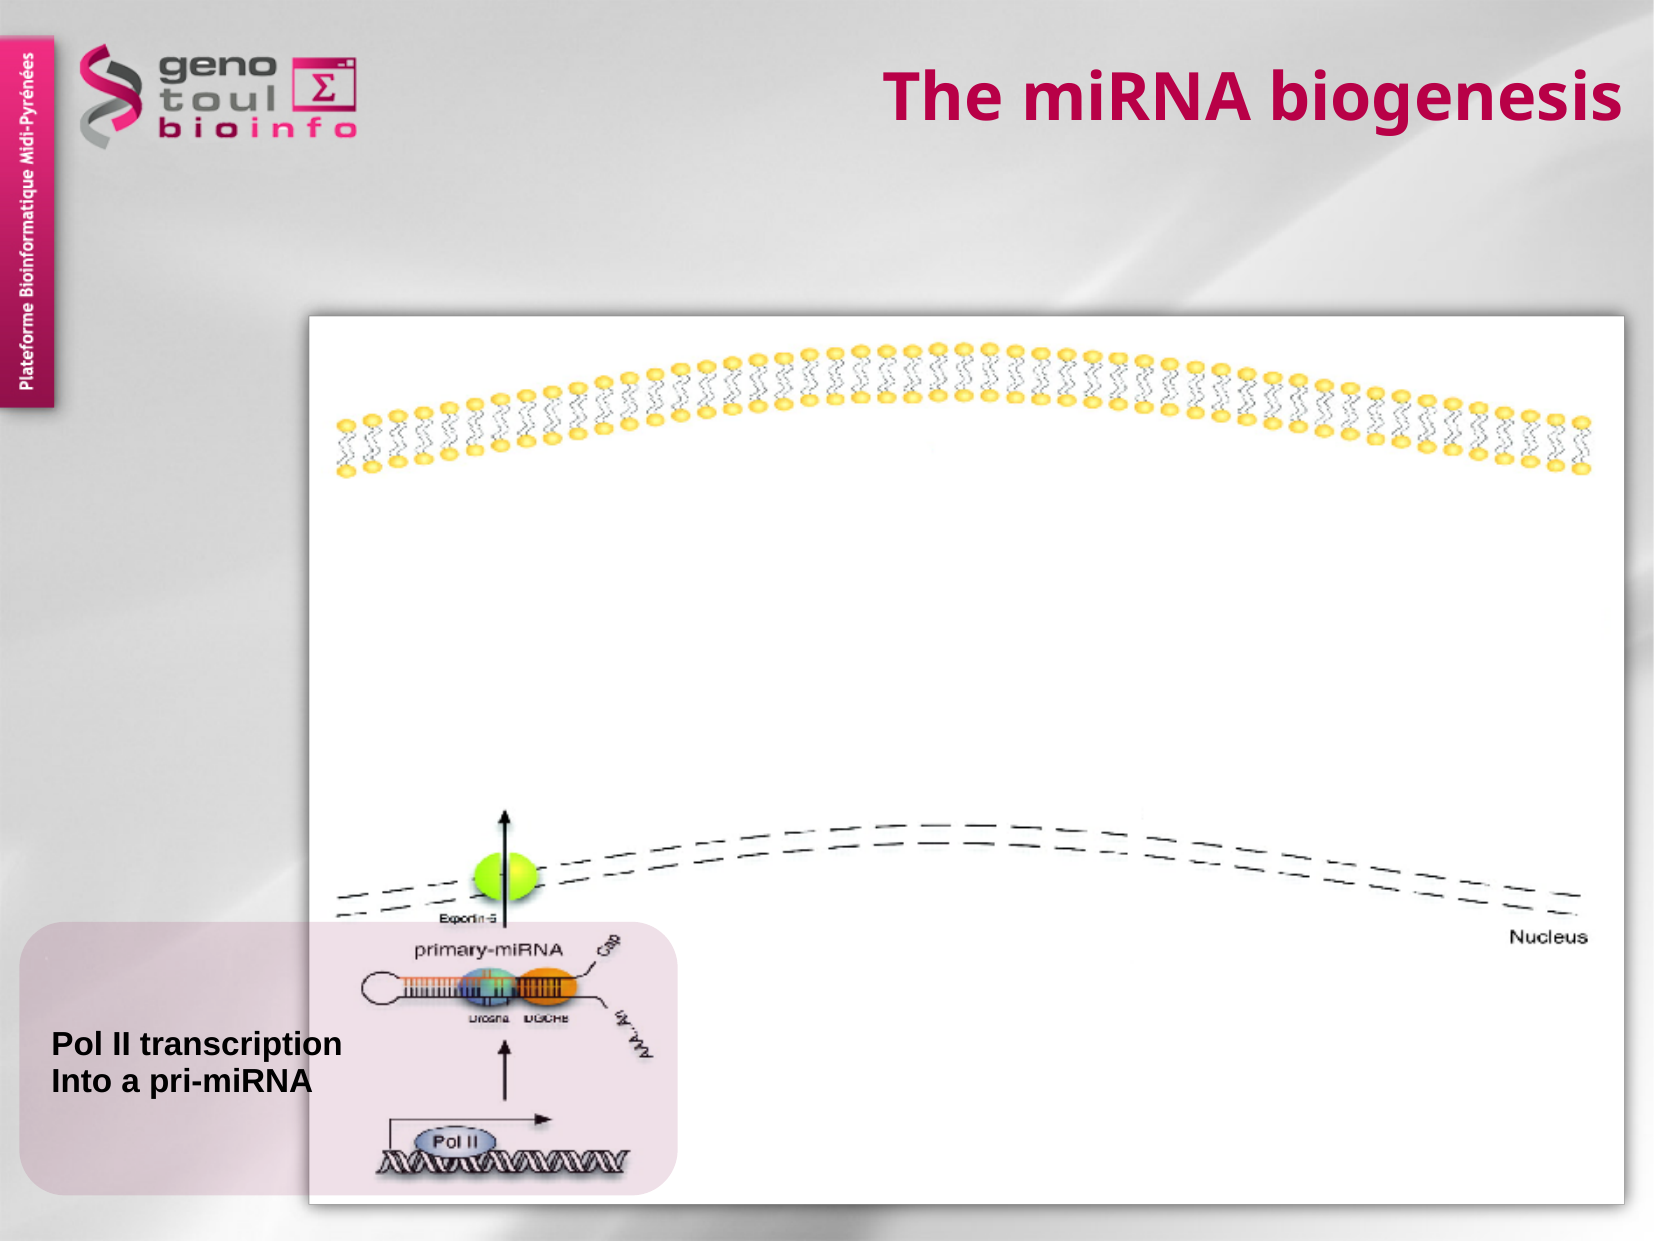

# The miRNA biogenesis
Pol II transcription
Into a pri-miRNA